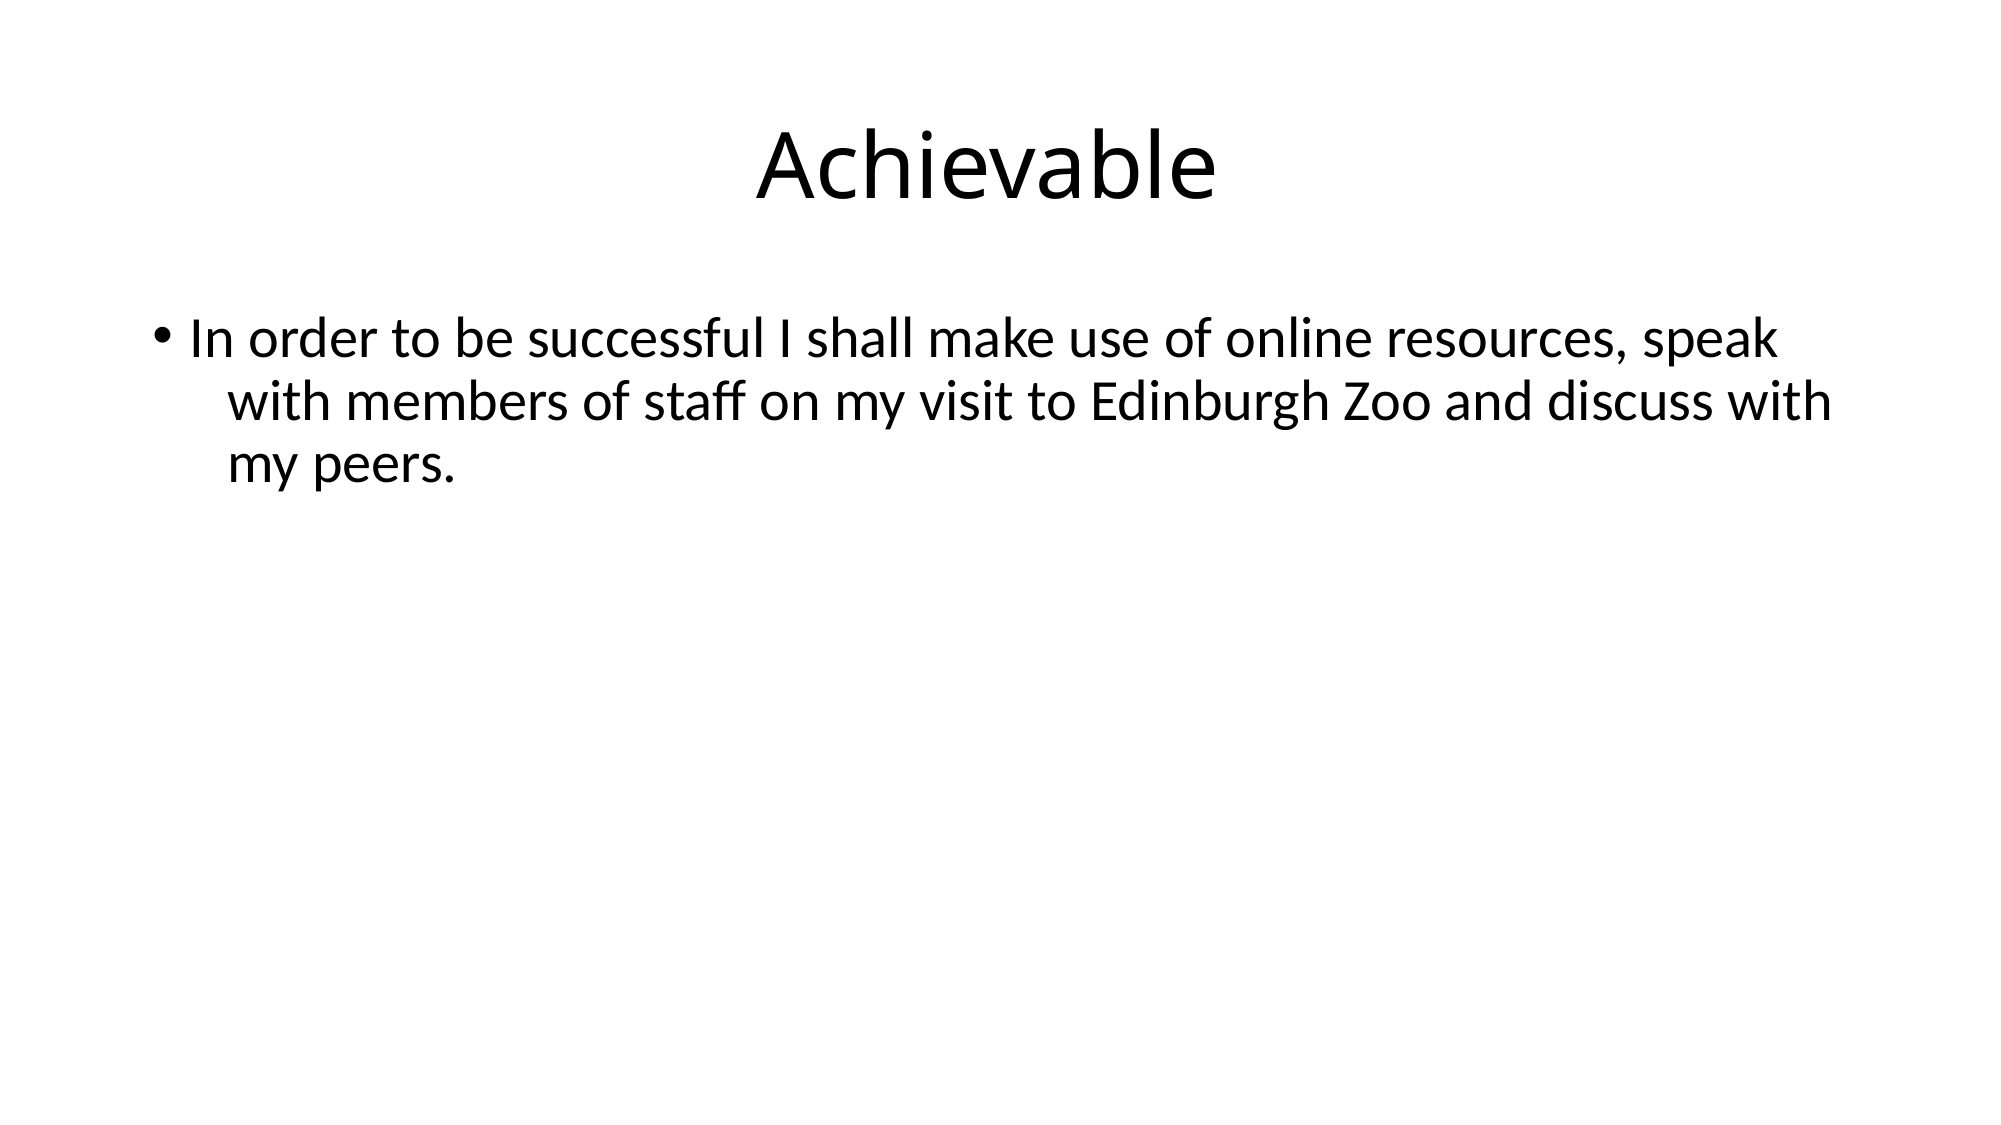

# Achievable
In order to be successful I shall make use of online resources, speak with members of staff on my visit to Edinburgh Zoo and discuss with my peers.